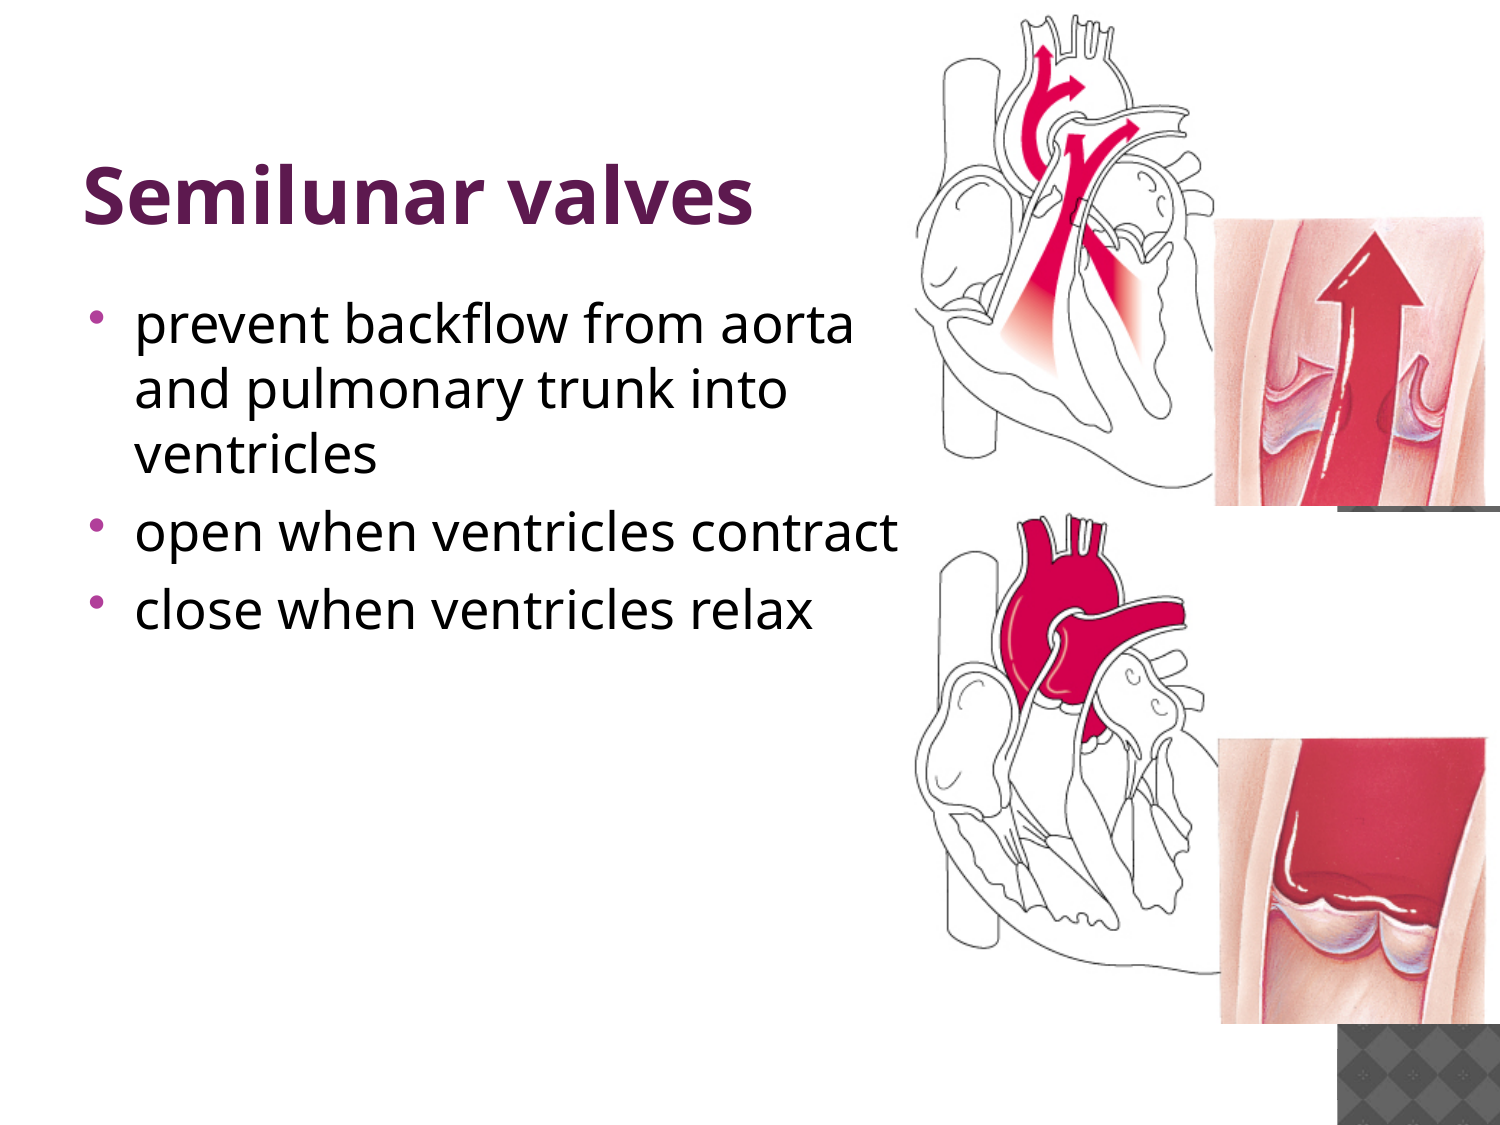

# Semilunar valves
prevent backflow from aorta and pulmonary trunk into ventricles
open when ventricles contract
close when ventricles relax